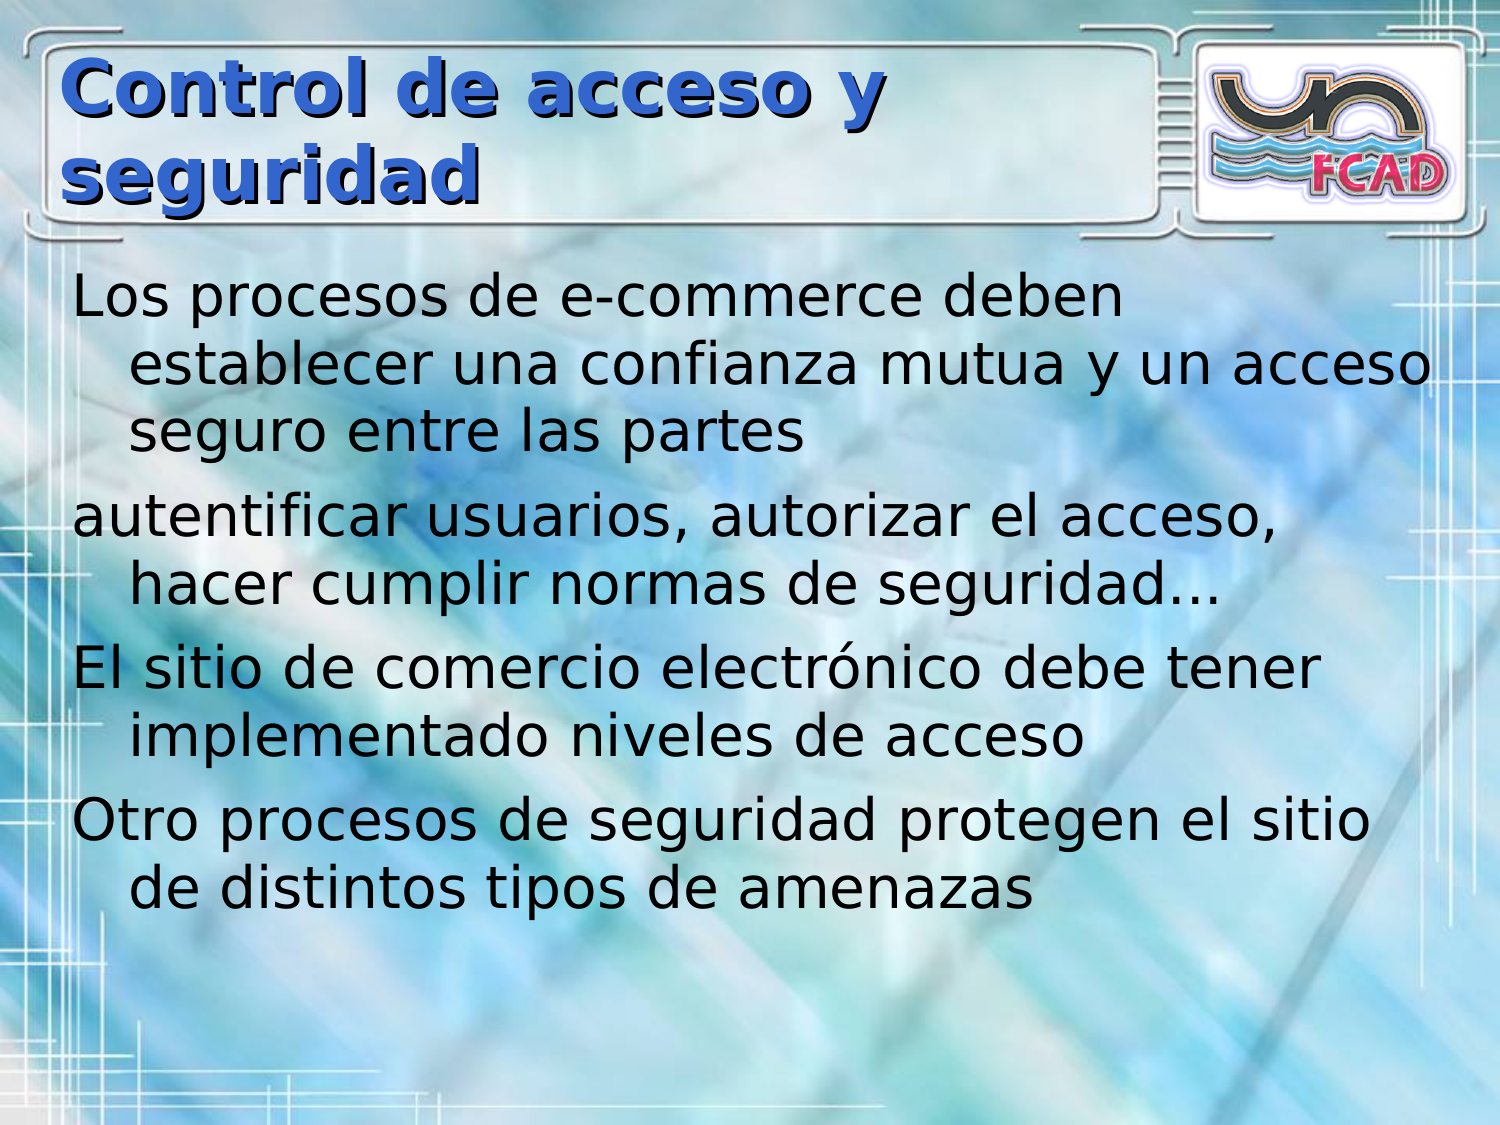

# Control de acceso y seguridad
Los procesos de e-commerce deben establecer una confianza mutua y un acceso seguro entre las partes
autentificar usuarios, autorizar el acceso, hacer cumplir normas de seguridad...
El sitio de comercio electrónico debe tener implementado niveles de acceso
Otro procesos de seguridad protegen el sitio de distintos tipos de amenazas